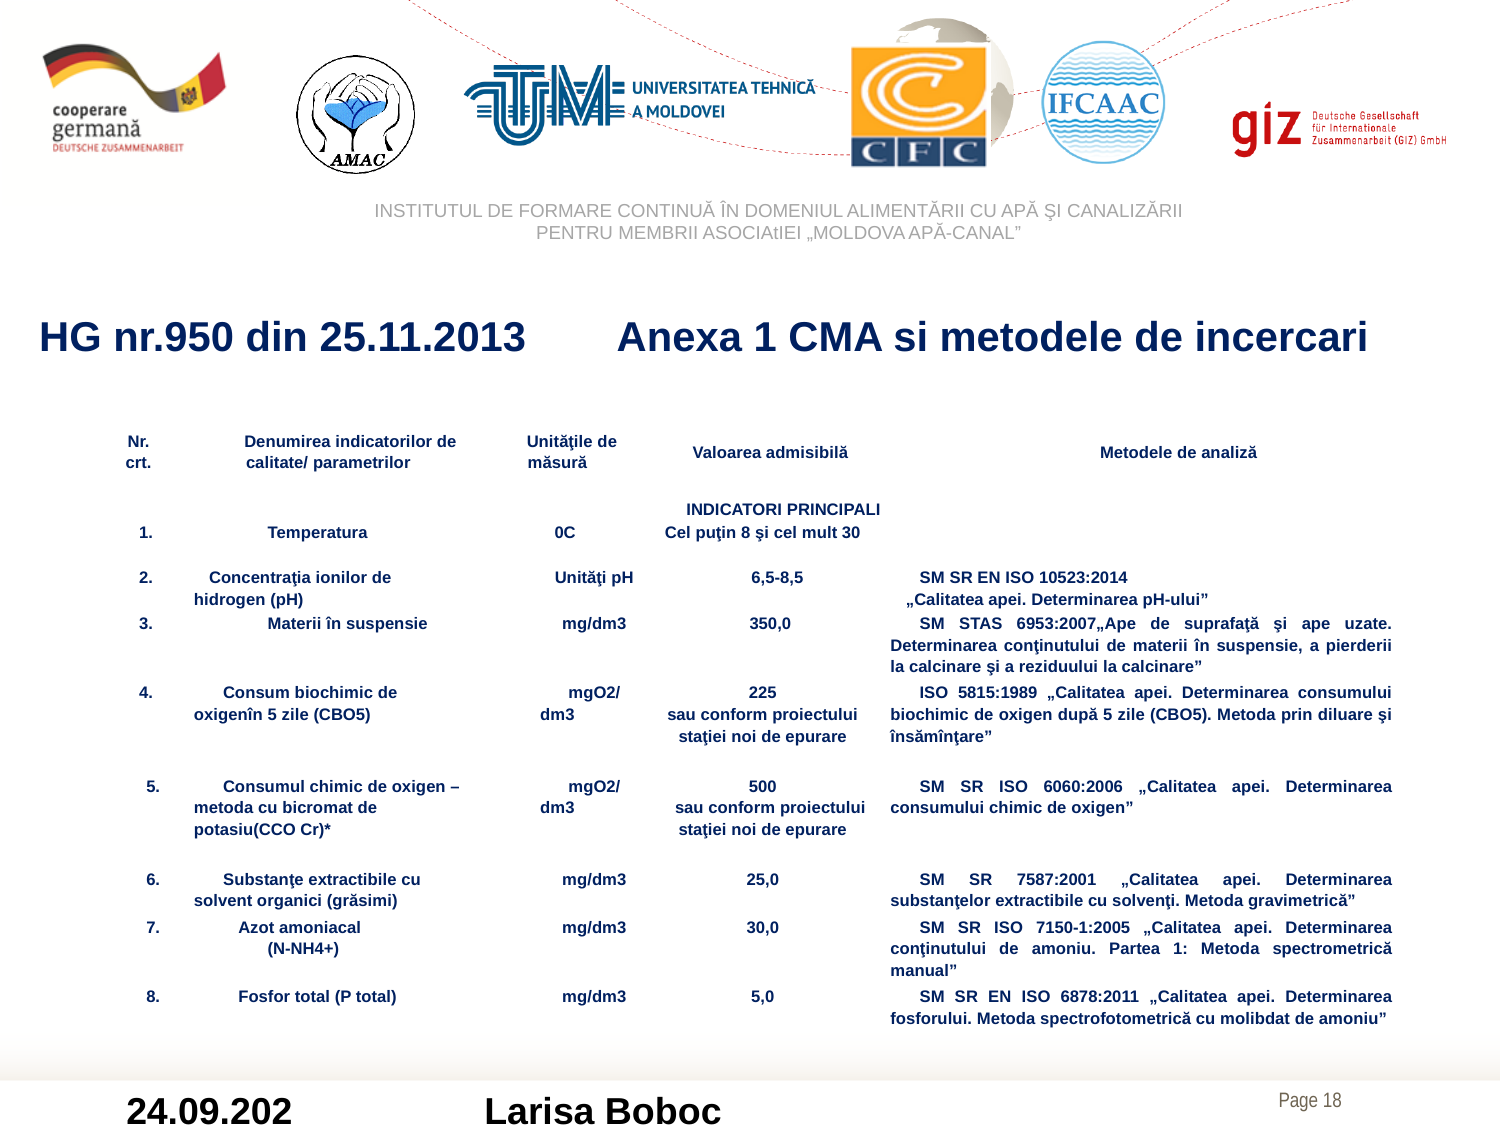

INSTITUTUL DE FORMARE CONTINUĂ ÎN DOMENIUL ALIMENTĂRII CU APĂ ŞI CANALIZĂRII
PENTRU MEMBRII ASOCIAtIEI „MOLDOVA APĂ-CANAL”
# HG nr.950 din 25.11.2013 Anexa 1 CMA si metodele de incercari
| Nr. crt. | Denumirea indicatorilor de calitate/ parametrilor | Unităţile de măsură | Valoarea admisibilă | Metodele de analiză |
| --- | --- | --- | --- | --- |
| INDICATORI PRINCIPALI | | | | |
| 1. | Temperatura | 0C | Cel puţin 8 şi cel mult 30 | |
| 2. | Concentraţia ionilor de hidrogen (pH) | Unităţi pH | 6,5-8,5 | SM SR EN ISO 10523:2014 „Calitatea apei. Determinarea pH-ului” |
| 3. | Materii în suspensie | mg/dm3 | 350,0 | SM STAS 6953:2007„Ape de suprafaţă şi ape uzate. Determinarea conţinutului de materii în suspensie, a pierderii la calcinare şi a reziduului la calcinare” |
| 4. | Consum biochimic de oxigenîn 5 zile (CBO5) | mgO2/dm3 | 225 sau conform proiectului staţiei noi de epurare | ISO 5815:1989 „Calitatea apei. Determinarea consumului biochimic de oxigen după 5 zile (CBO5). Metoda prin diluare şi însămînţare” |
| 5. | Consumul chimic de oxigen – metoda cu bicromat de potasiu(CCO Cr)\* | mgO2/dm3 | 500 sau conform proiectului staţiei noi de epurare | SM SR ISO 6060:2006 „Calitatea apei. Determinarea consumului chimic de oxigen” |
| 6. | Substanţe extractibile cu solvent organici (grăsimi) | mg/dm3 | 25,0 | SM SR 7587:2001 „Calitatea apei. Determinarea substanţelor extractibile cu solvenţi. Metoda gravimetrică” |
| 7. | Azot amoniacal (N-NH4+) | mg/dm3 | 30,0 | SM SR ISO 7150-1:2005 „Calitatea apei. Determinarea conţinutului de amoniu. Partea 1: Metoda spectrometrică manual” |
| 8. | Fosfor total (P total) | mg/dm3 | 5,0 | SM SR EN ISO 6878:2011 „Calitatea apei. Determinarea fosforului. Metoda spectrofotometrică cu molibdat de amoniu” |
Larisa Boboc